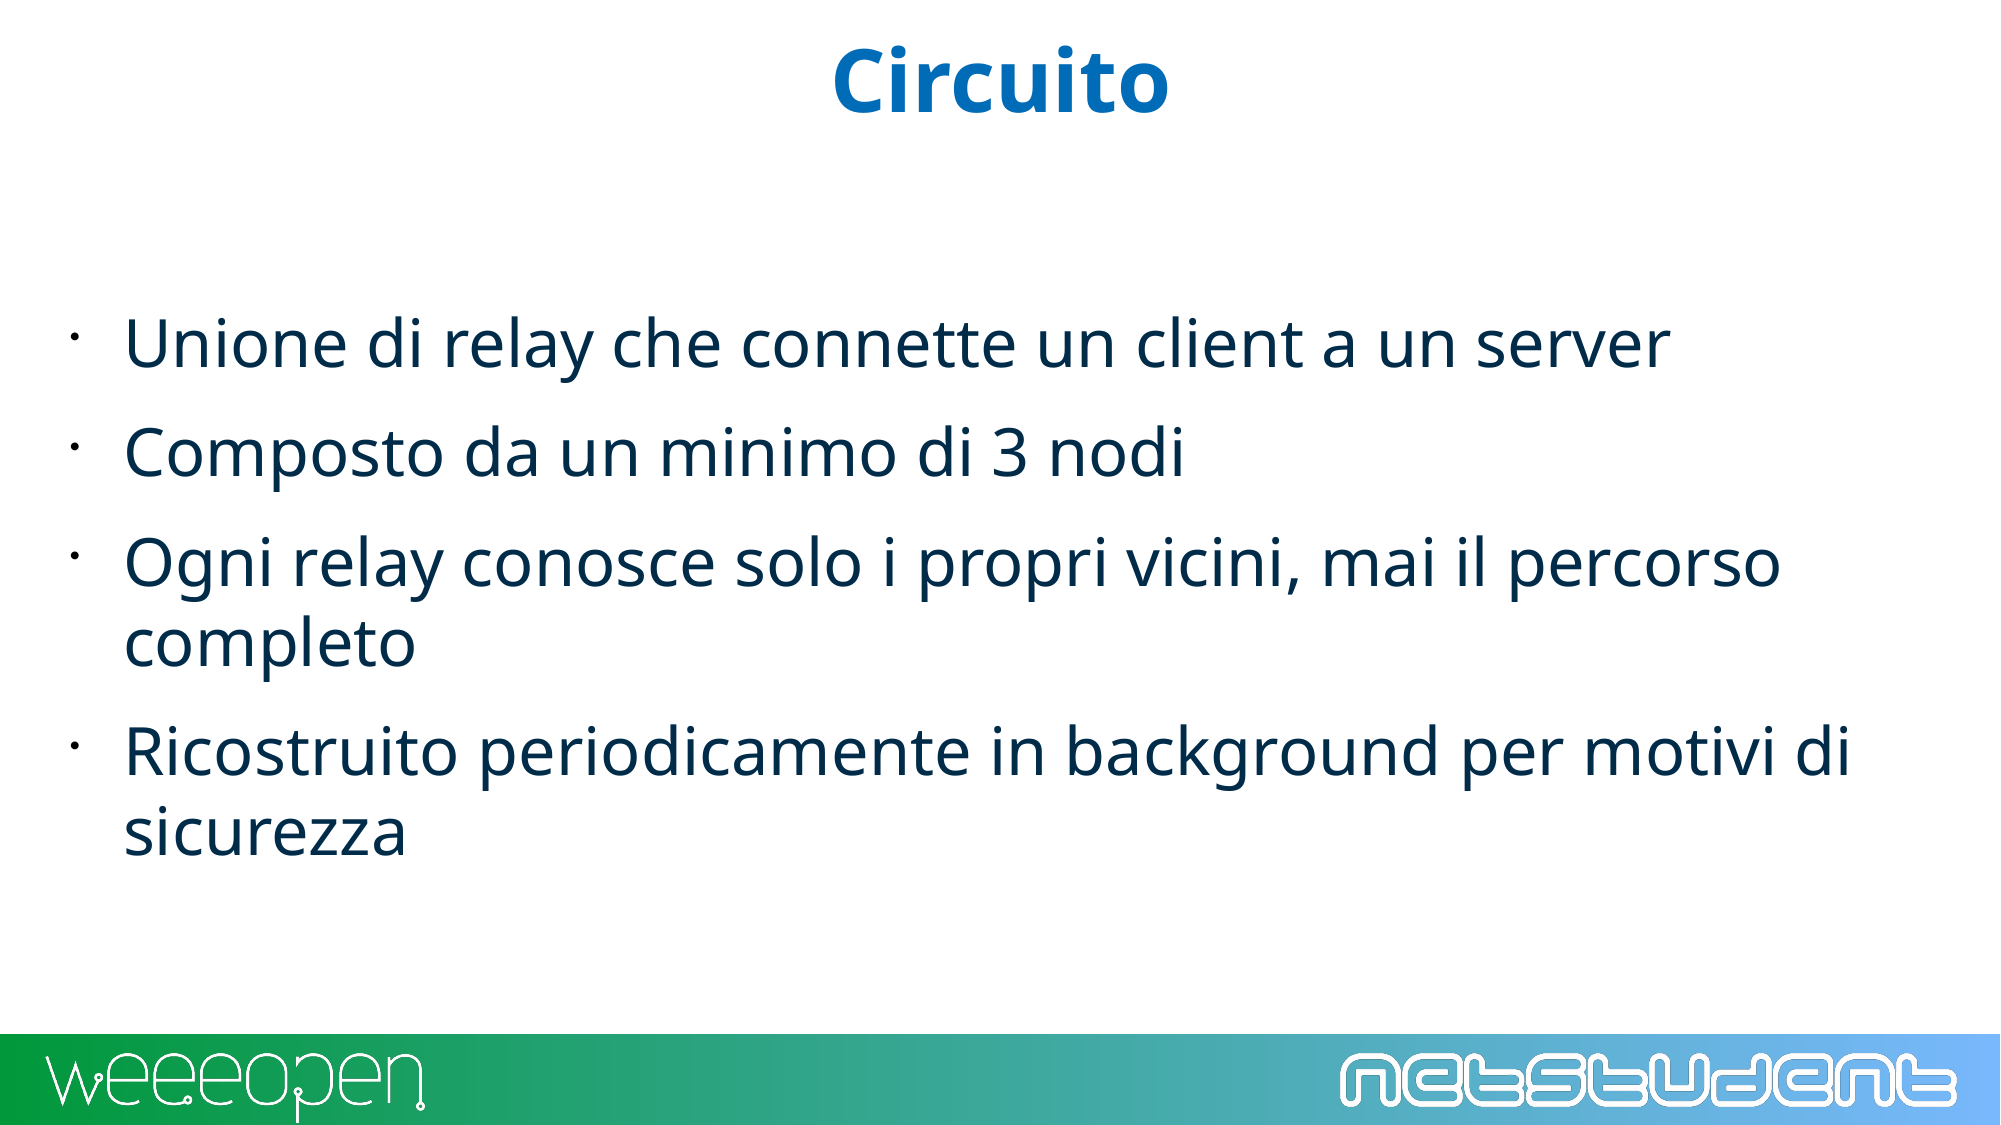

# Circuito
Unione di relay che connette un client a un server
Composto da un minimo di 3 nodi
Ogni relay conosce solo i propri vicini, mai il percorso completo
Ricostruito periodicamente in background per motivi di sicurezza